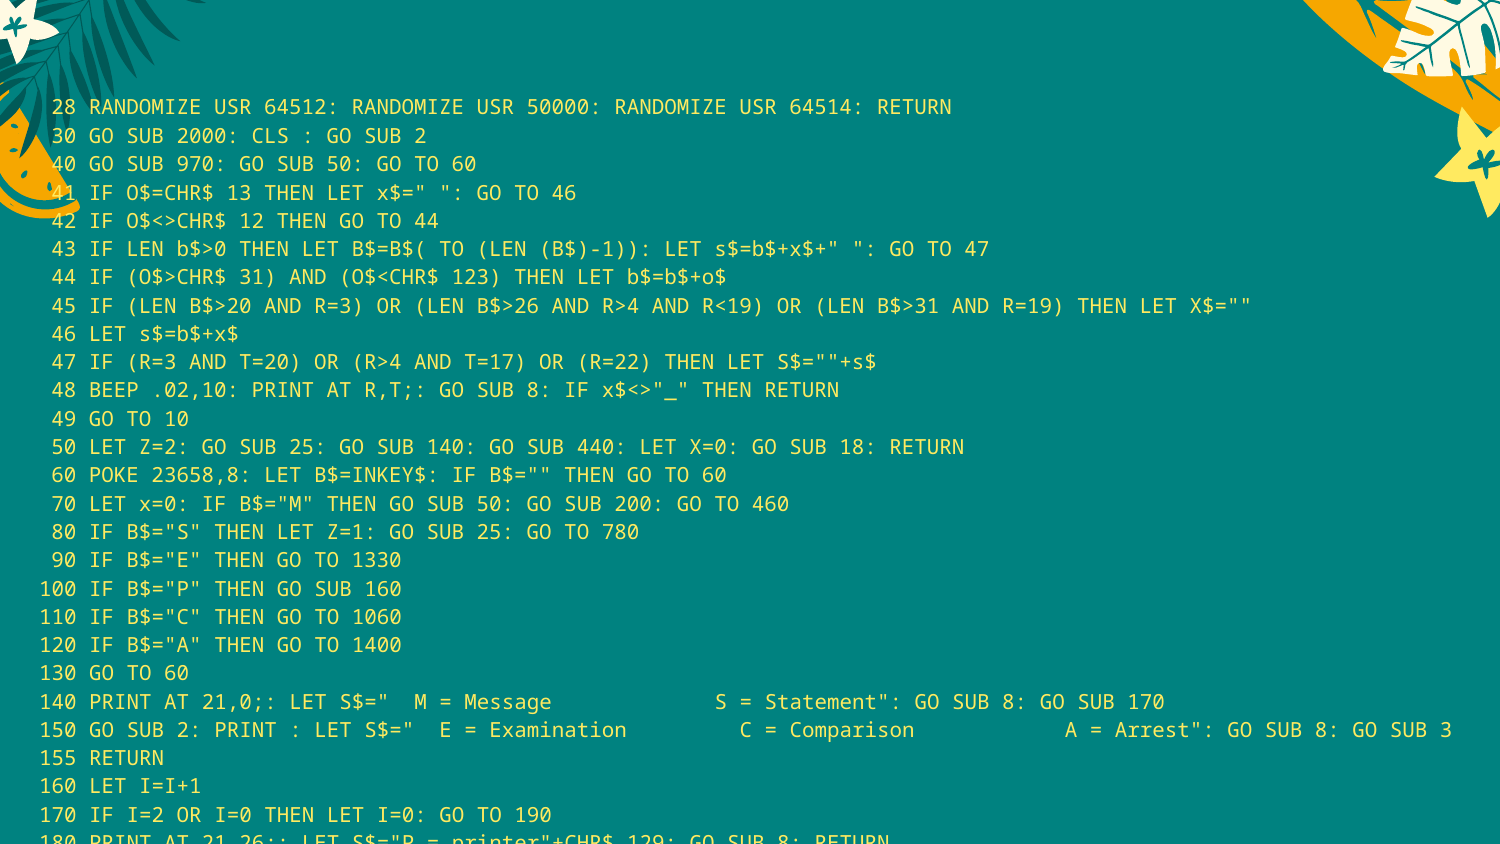

28 RANDOMIZE USR 64512: RANDOMIZE USR 50000: RANDOMIZE USR 64514: RETURN
 30 GO SUB 2000: CLS : GO SUB 2
 40 GO SUB 970: GO SUB 50: GO TO 60
 41 IF O$=CHR$ 13 THEN LET x$=" ": GO TO 46
 42 IF O$<>CHR$ 12 THEN GO TO 44
 43 IF LEN b$>0 THEN LET B$=B$( TO (LEN (B$)-1)): LET s$=b$+x$+" ": GO TO 47
 44 IF (O$>CHR$ 31) AND (O$<CHR$ 123) THEN LET b$=b$+o$
 45 IF (LEN B$>20 AND R=3) OR (LEN B$>26 AND R>4 AND R<19) OR (LEN B$>31 AND R=19) THEN LET X$=""
 46 LET s$=b$+x$
 47 IF (R=3 AND T=20) OR (R>4 AND T=17) OR (R=22) THEN LET S$=""+s$
 48 BEEP .02,10: PRINT AT R,T;: GO SUB 8: IF x$<>"_" THEN RETURN
 49 GO TO 10
 50 LET Z=2: GO SUB 25: GO SUB 140: GO SUB 440: LET X=0: GO SUB 18: RETURN
 60 POKE 23658,8: LET B$=INKEY$: IF B$="" THEN GO TO 60
 70 LET x=0: IF B$="M" THEN GO SUB 50: GO SUB 200: GO TO 460
 80 IF B$="S" THEN LET Z=1: GO SUB 25: GO TO 780
 90 IF B$="E" THEN GO TO 1330
 100 IF B$="P" THEN GO SUB 160
 110 IF B$="C" THEN GO TO 1060
 120 IF B$="A" THEN GO TO 1400
 130 GO TO 60
 140 PRINT AT 21,0;: LET S$=" M = Message S = Statement": GO SUB 8: GO SUB 170
 150 GO SUB 2: PRINT : LET S$=" E = Examination C = Comparison A = Arrest": GO SUB 8: GO SUB 3
 155 RETURN
 160 LET I=I+1
 170 IF I=2 OR I=0 THEN LET I=0: GO TO 190
 180 PRINT AT 21,26;: LET S$="P = printer"+CHR$ 129: GO SUB 8: RETURN
 190 PRINT AT 21,26;: LET S$="P = printer": GO SUB 8: RETURN